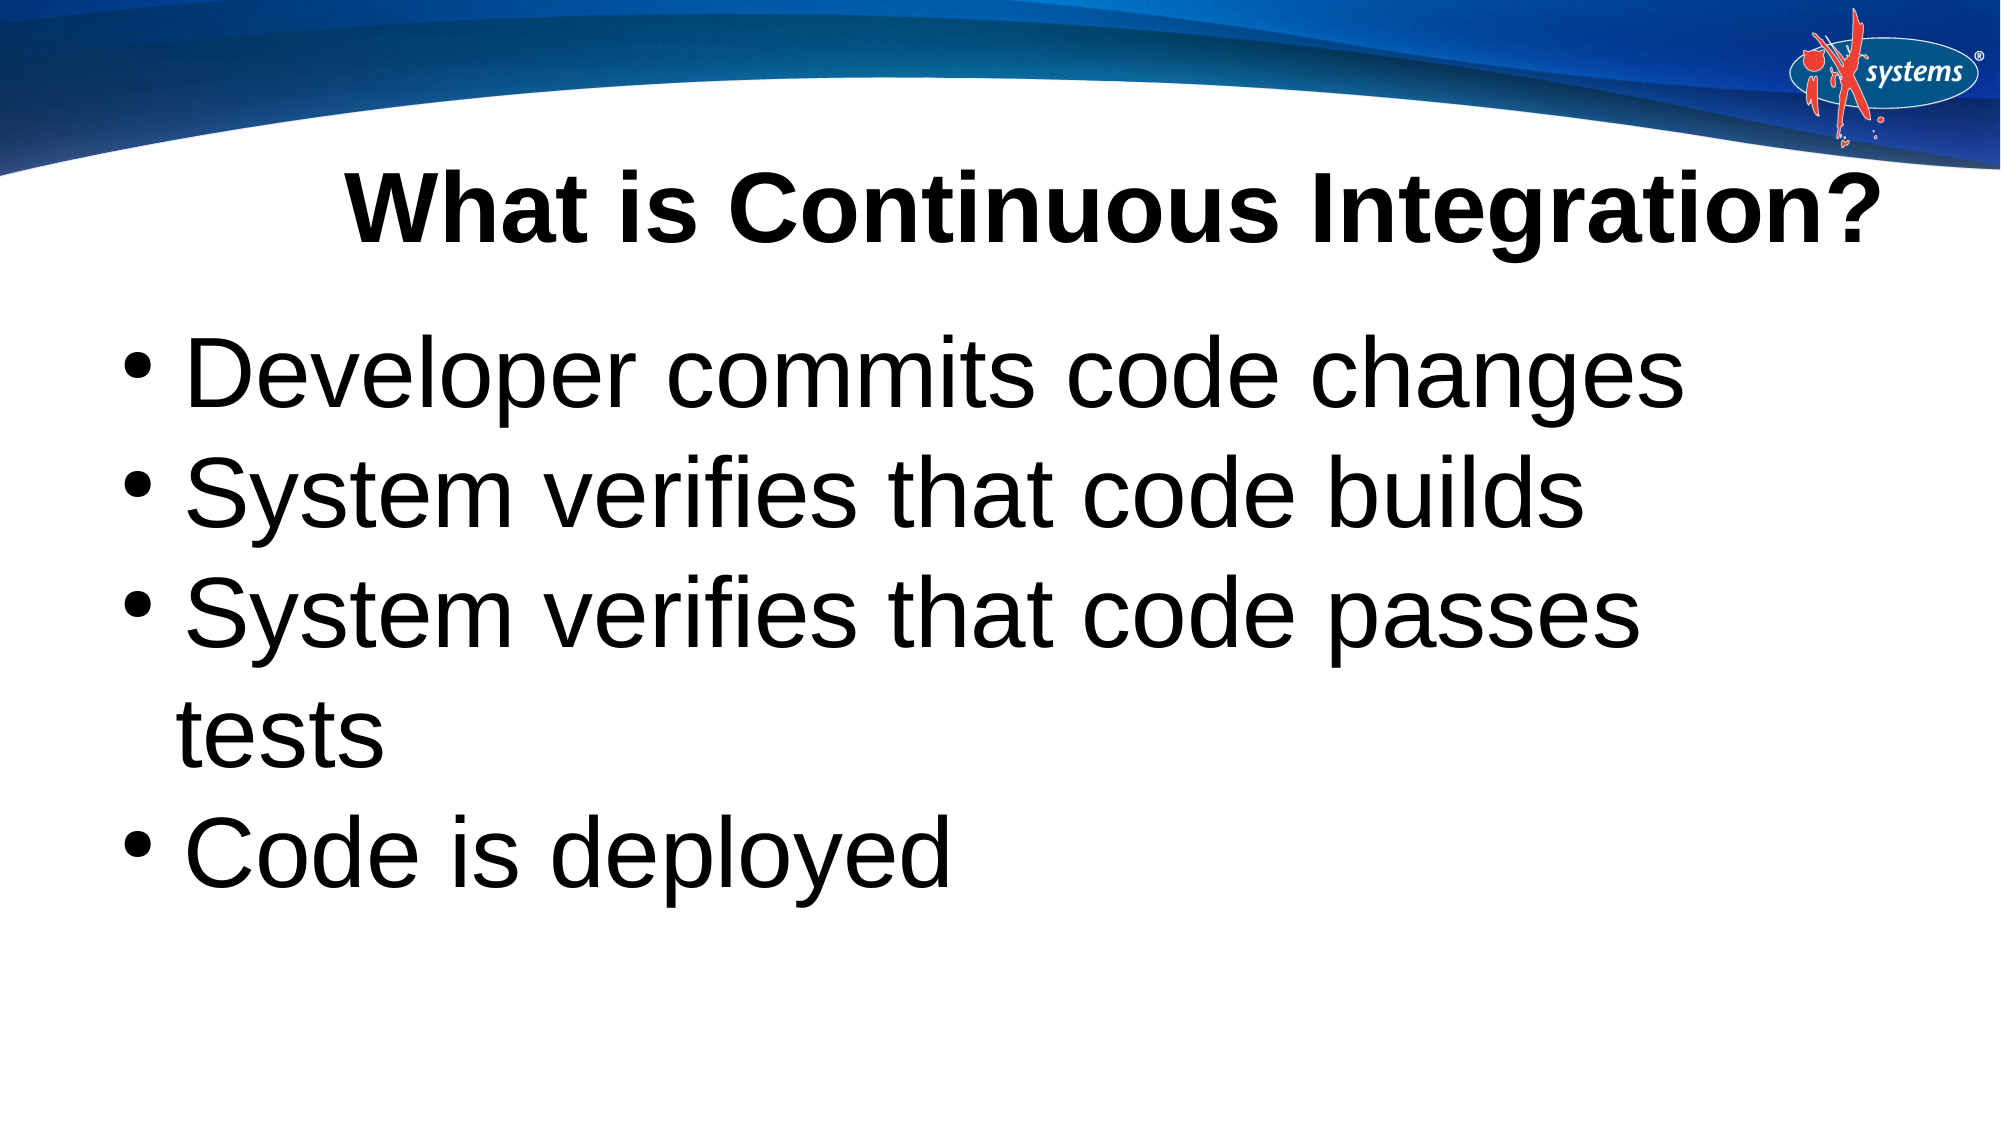

What is Continuous Integration?
 Developer commits code changes
 System verifies that code builds
 System verifies that code passes
 tests
 Code is deployed